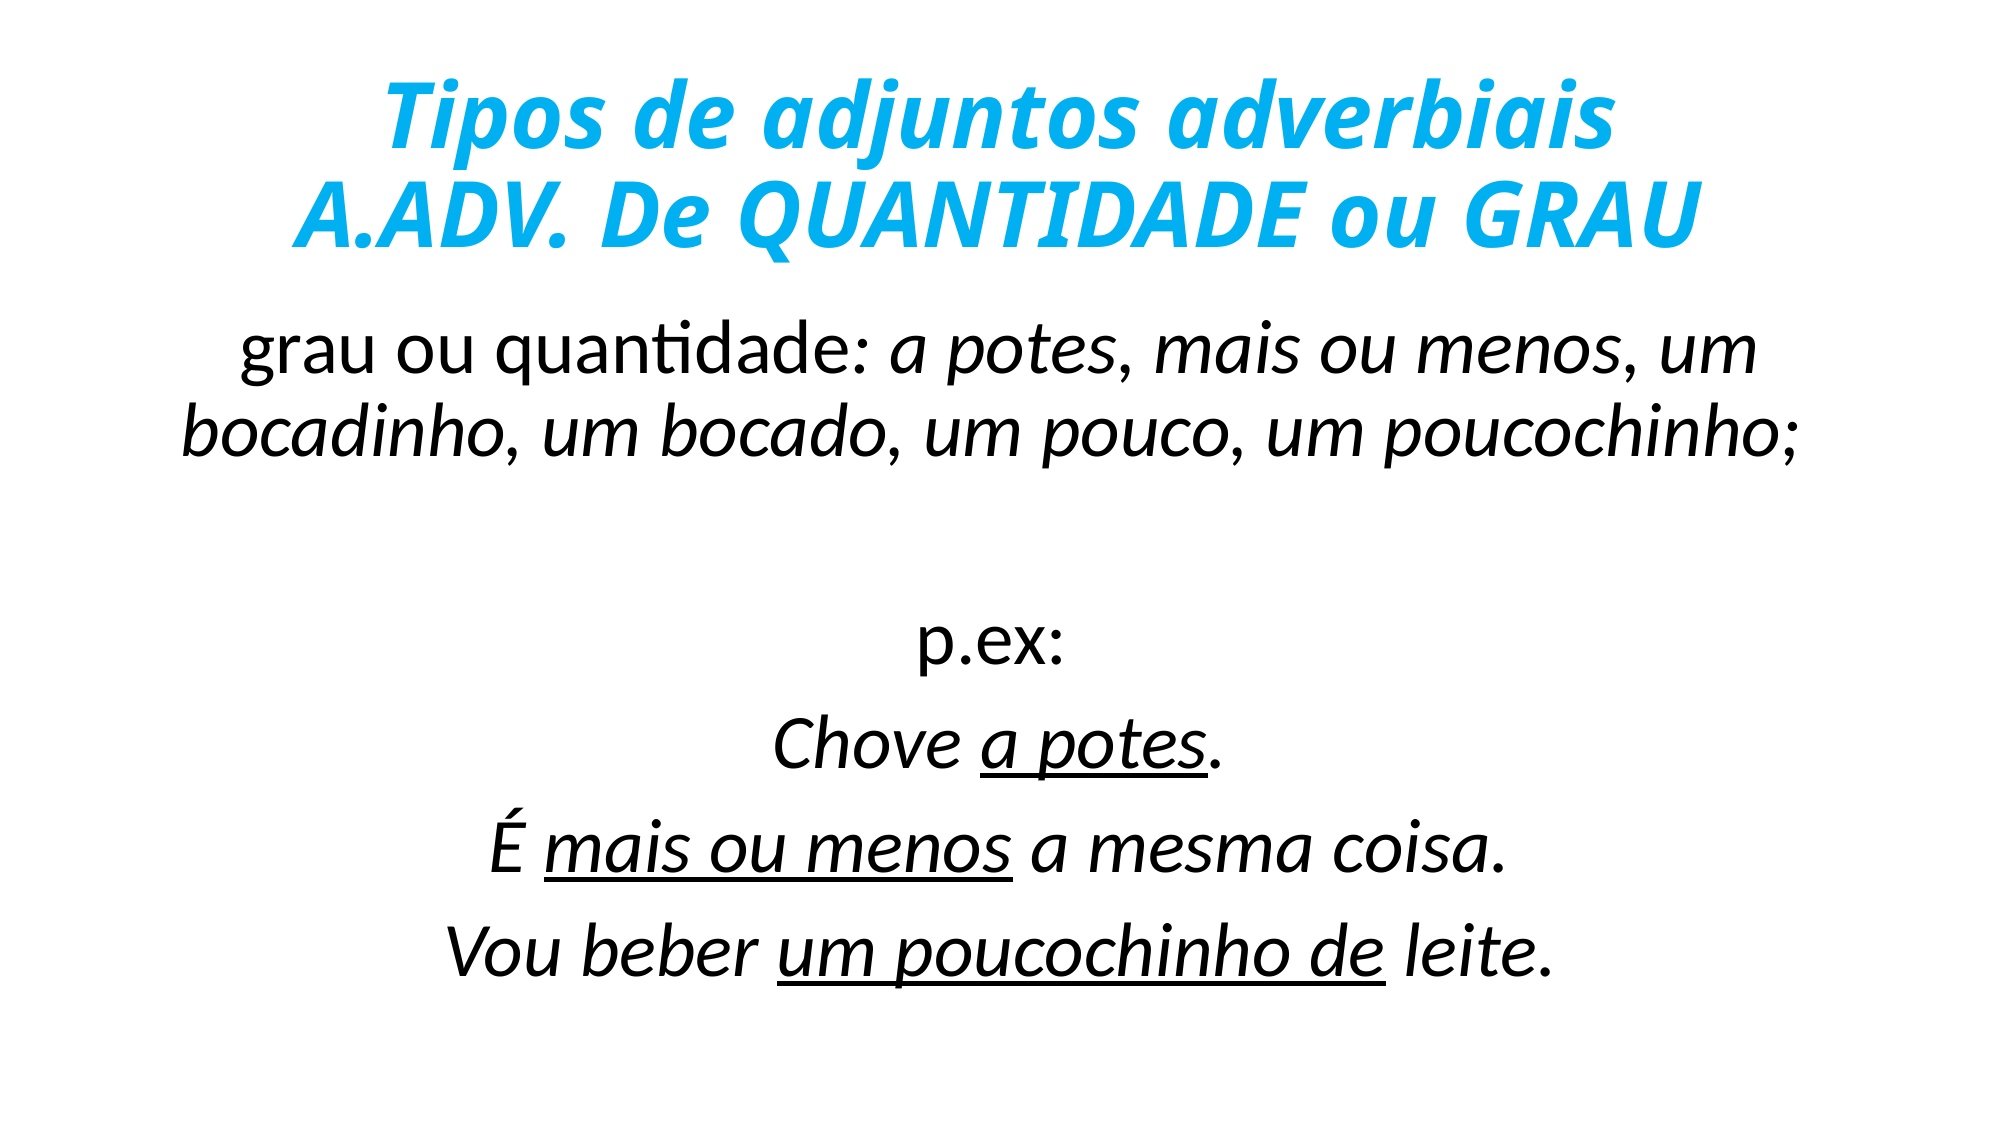

# Tipos de adjuntos adverbiais A.ADV. De QUANTIDADE ou GRAU
grau ou quantidade: a potes, mais ou menos, um bocadinho, um bocado, um pouco, um poucochinho;
p.ex:
Chove a potes.
 É mais ou menos a mesma coisa.
Vou beber um poucochinho de leite.